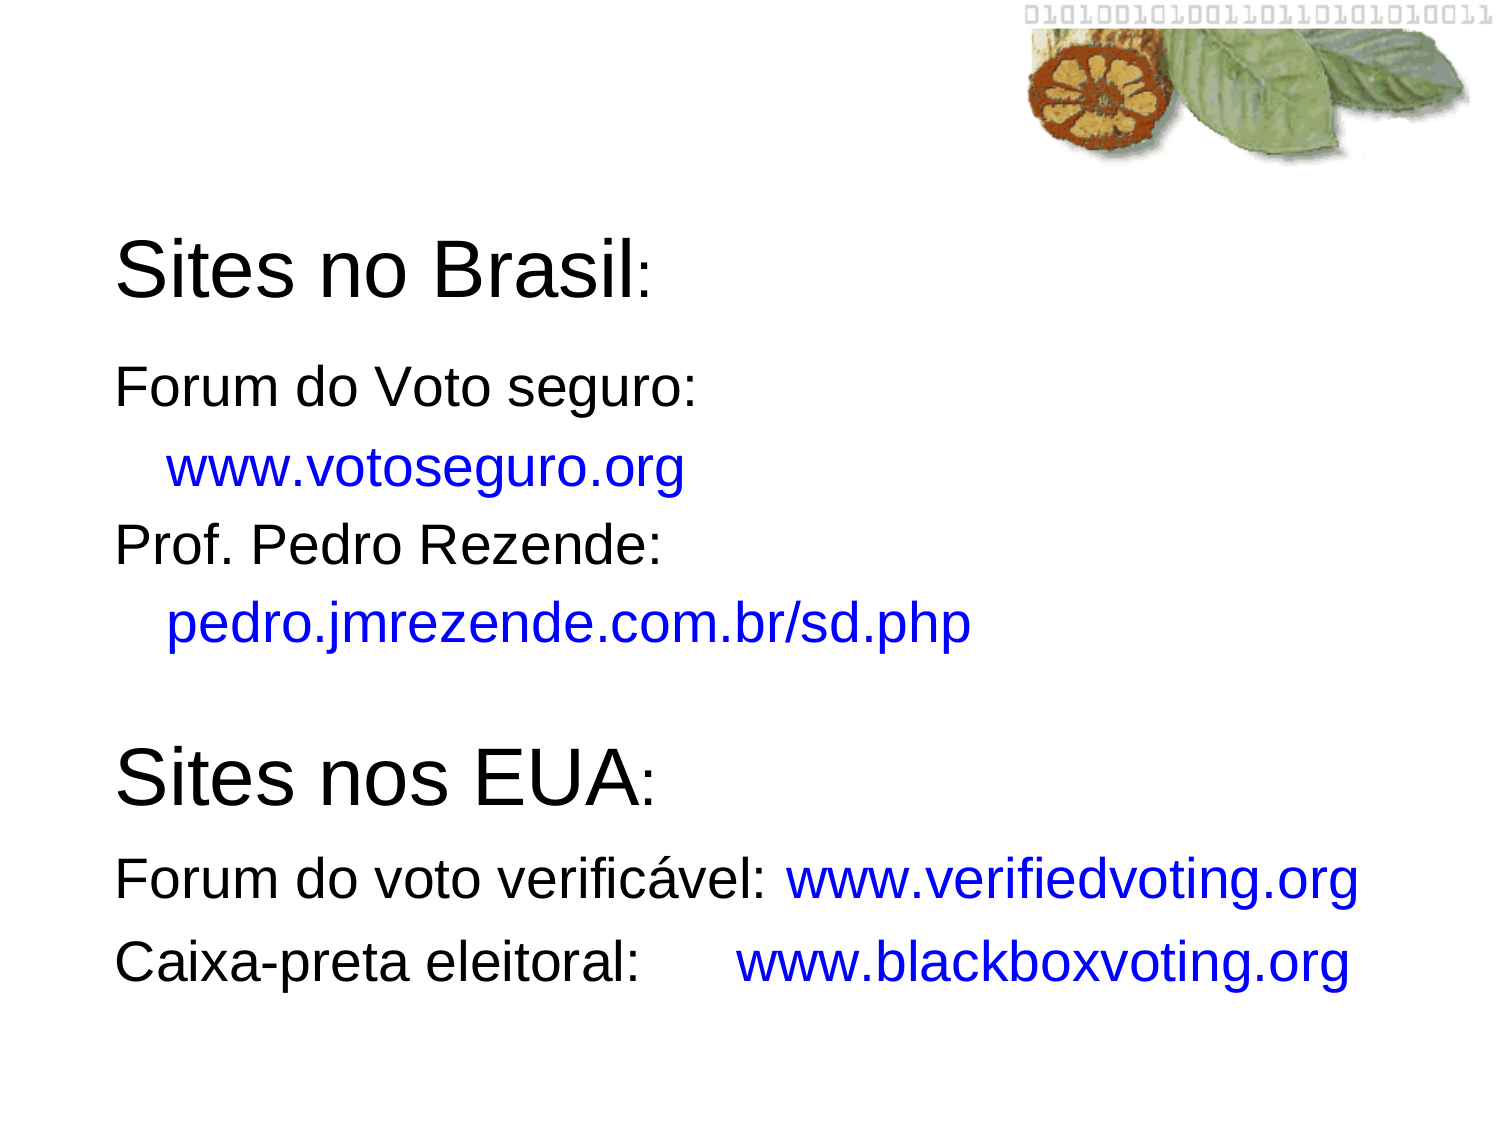

# Sites no Brasil:
Forum do Voto seguro:
www.votoseguro.org
Prof. Pedro Rezende:
pedro.jmrezende.com.br/sd.php
Sites nos EUA:
Forum do voto verificável: www.verifiedvoting.org
Caixa-preta eleitoral: www.blackboxvoting.org